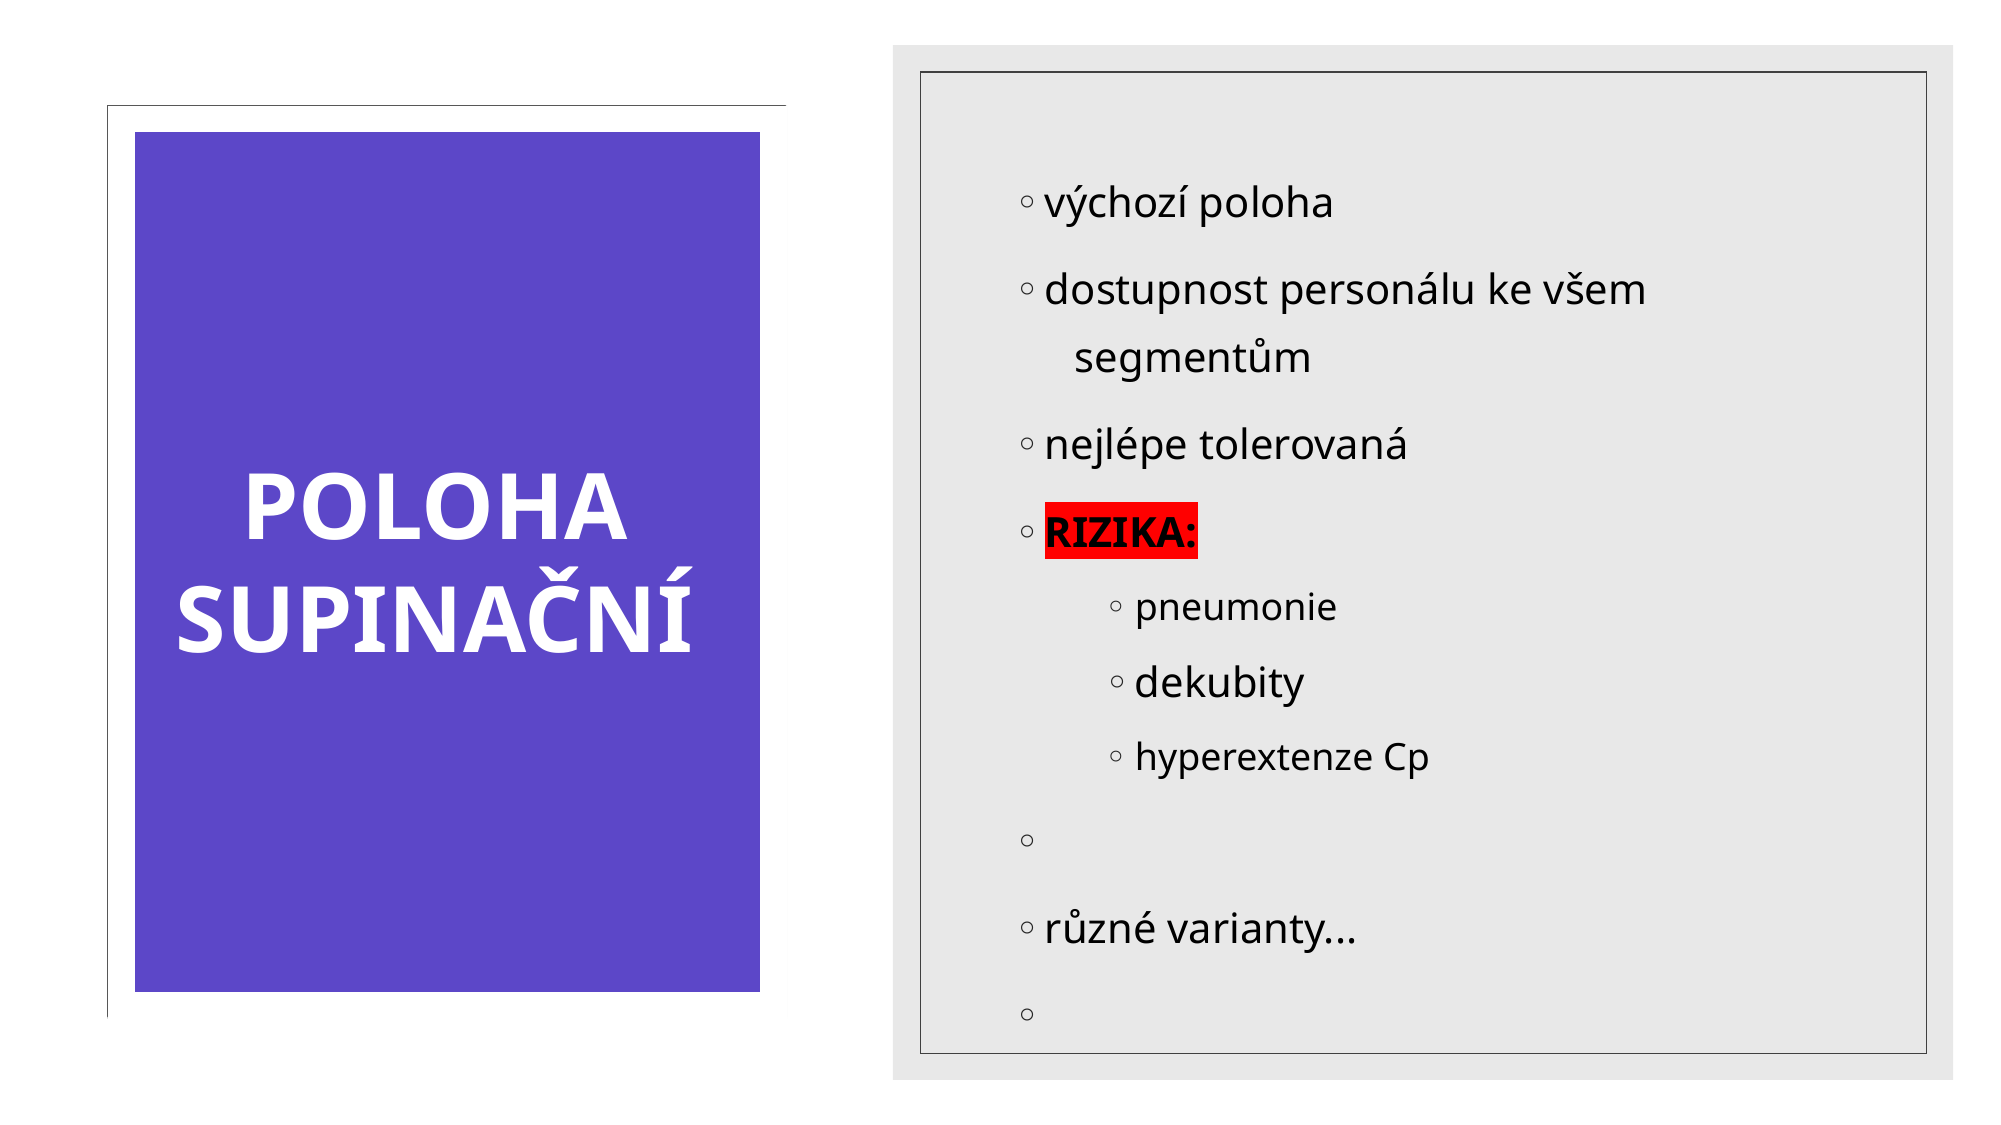

výchozí poloha
dostupnost personálu ke všem segmentům
nejlépe tolerovaná
RIZIKA:
pneumonie
dekubity
hyperextenze Cp
různé varianty...
# POLOHA SUPINAČNÍ